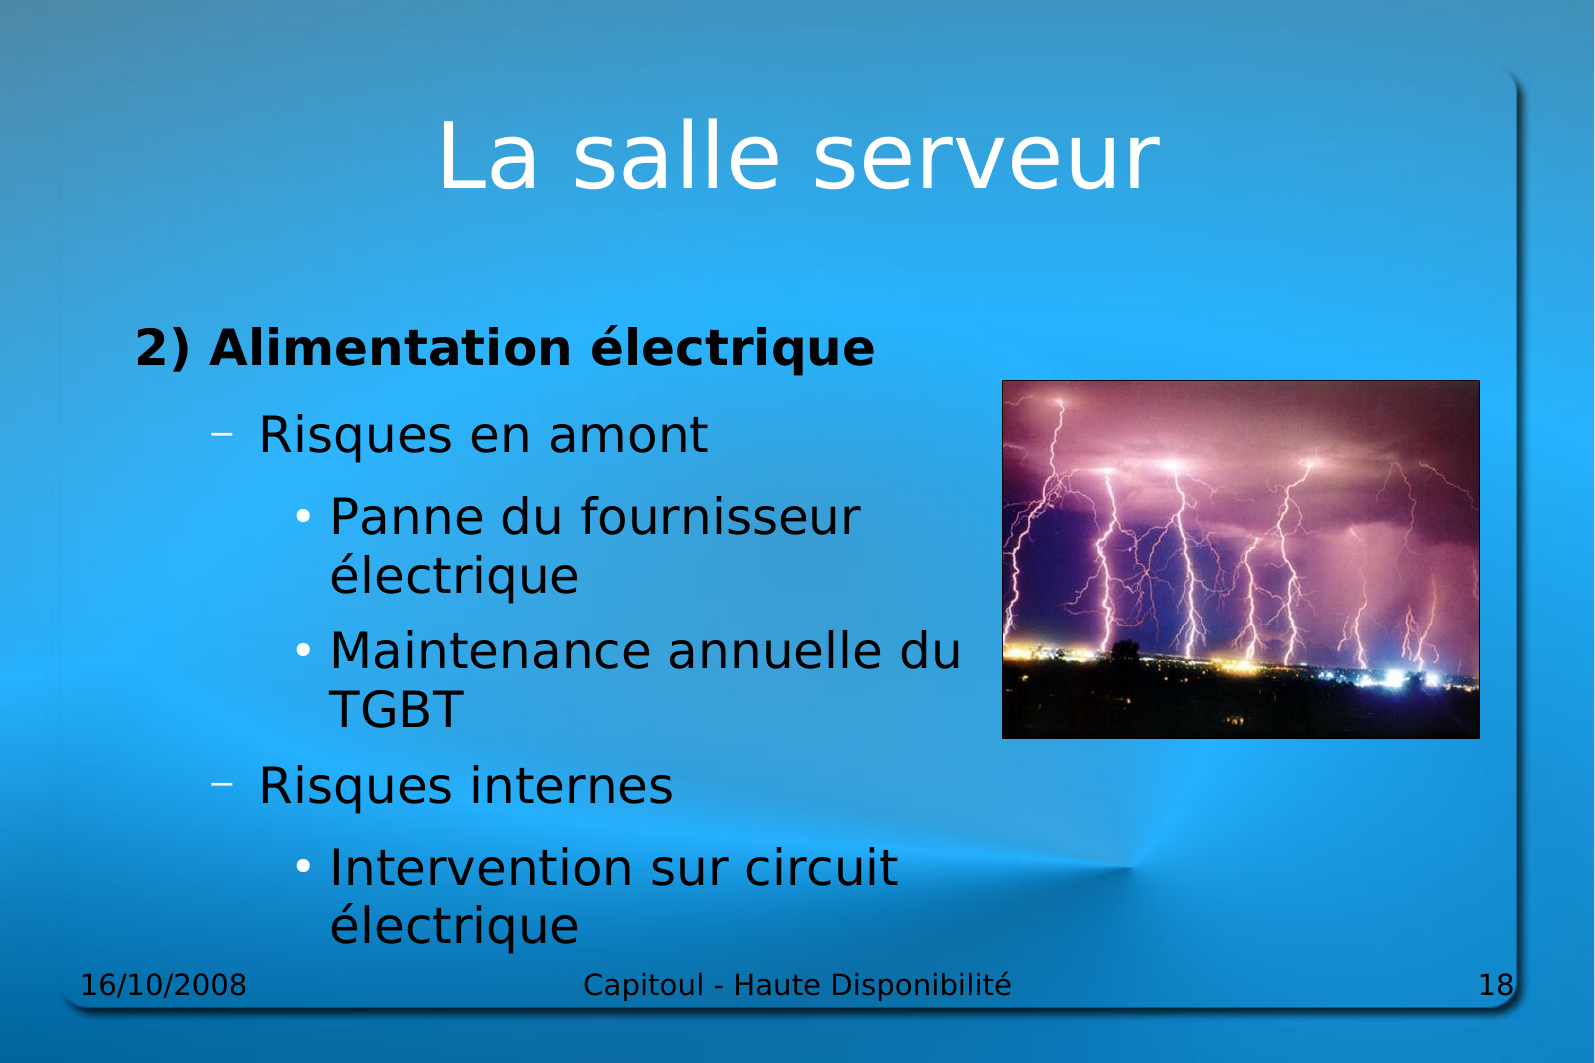

# La salle serveur
2) Alimentation électrique
Risques en amont
Panne du fournisseur électrique
Maintenance annuelle du TGBT
Risques internes
Intervention sur circuit électrique
16/10/2008
Capitoul - Haute Disponibilité
18